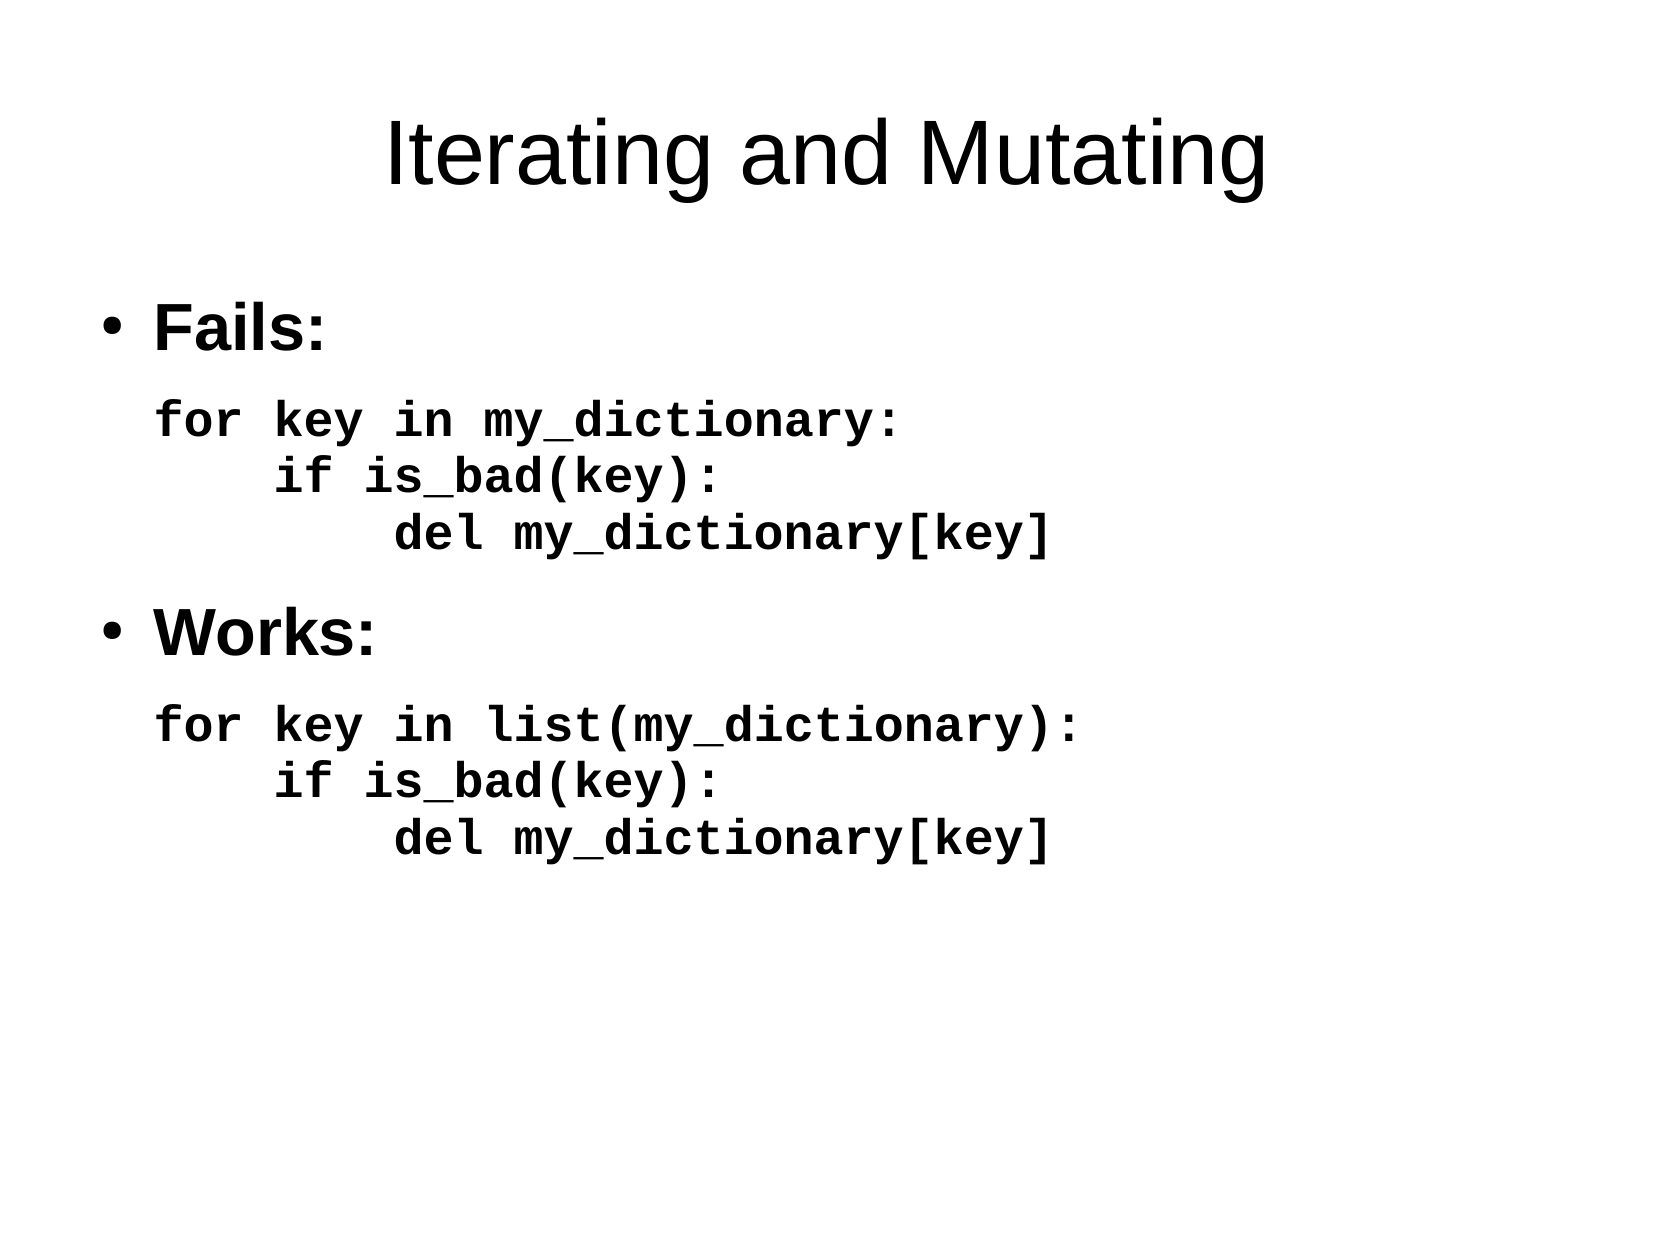

# Iterating and Mutating
Fails:
for key in my_dictionary:
 if is_bad(key):
 del my_dictionary[key]
Works:
for key in list(my_dictionary):
 if is_bad(key):
 del my_dictionary[key]